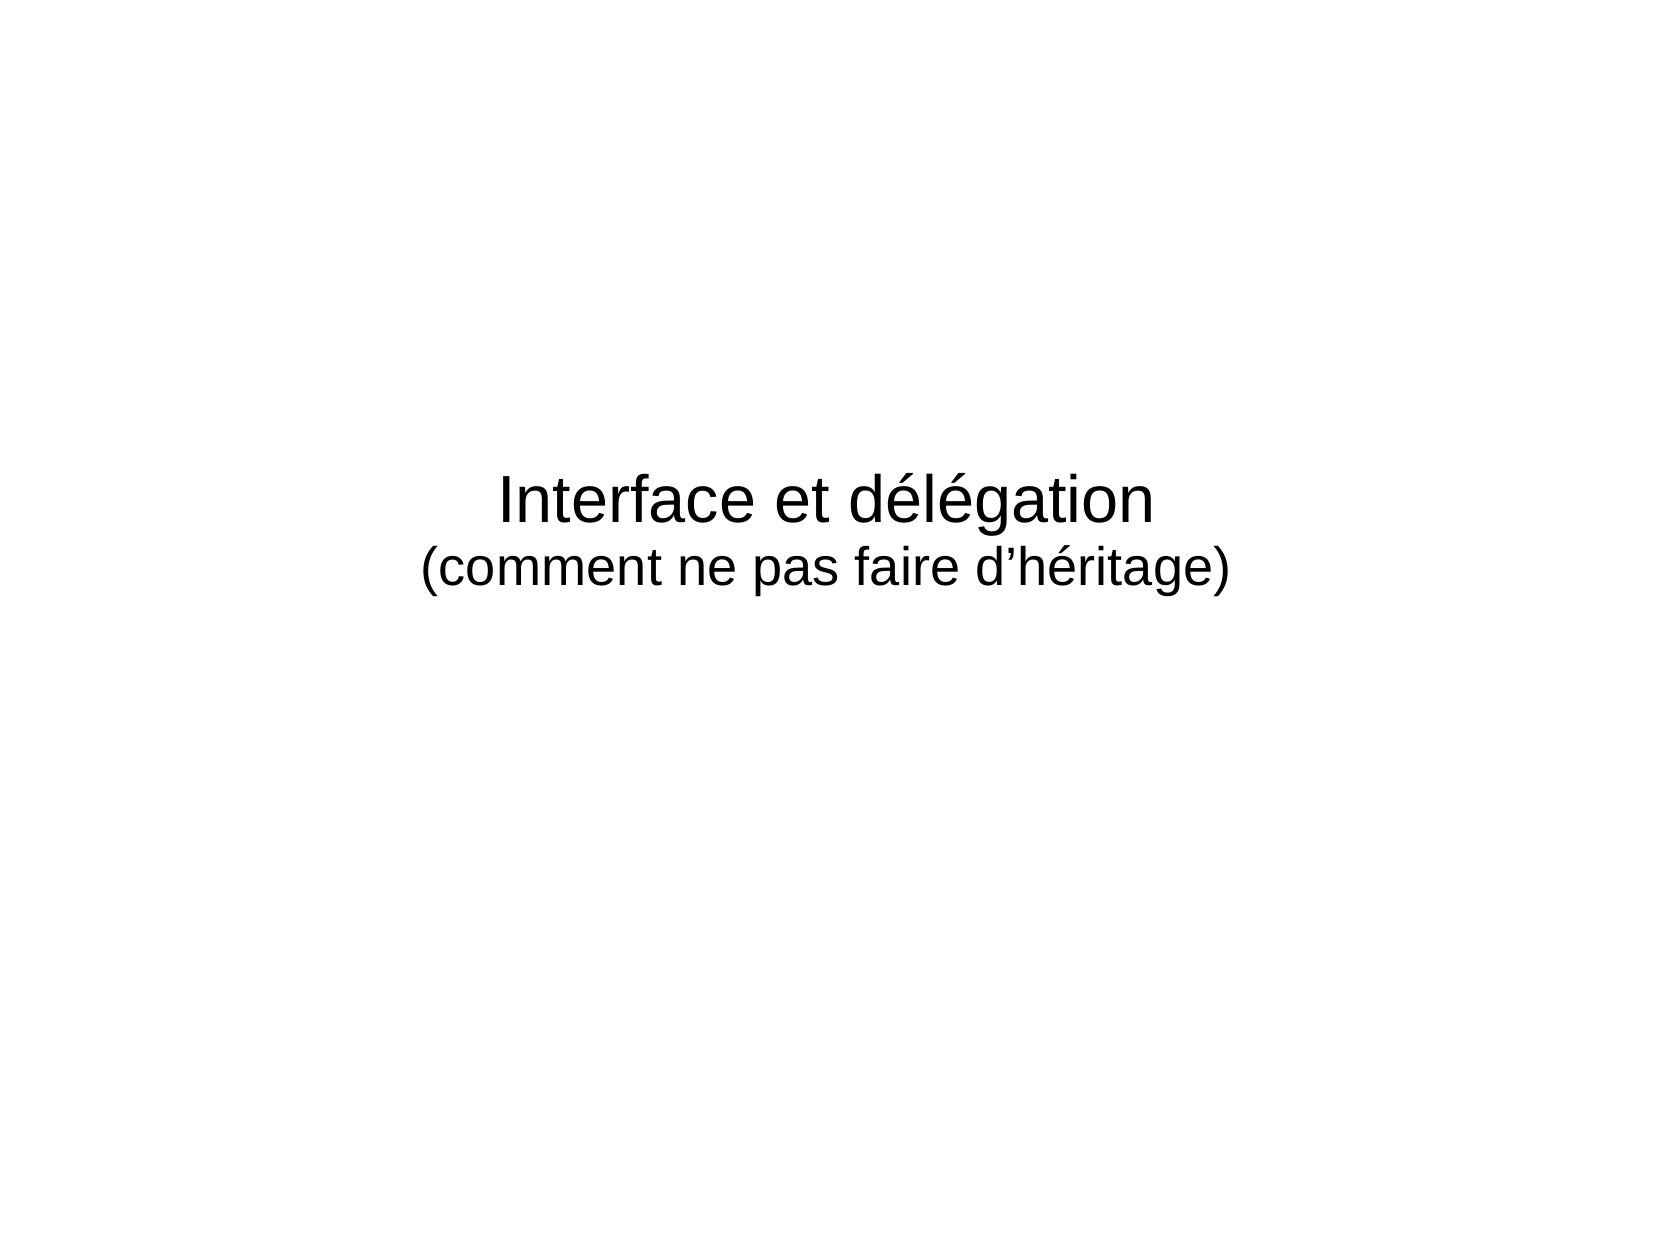

# Interface et délégation (comment ne pas faire d’héritage)